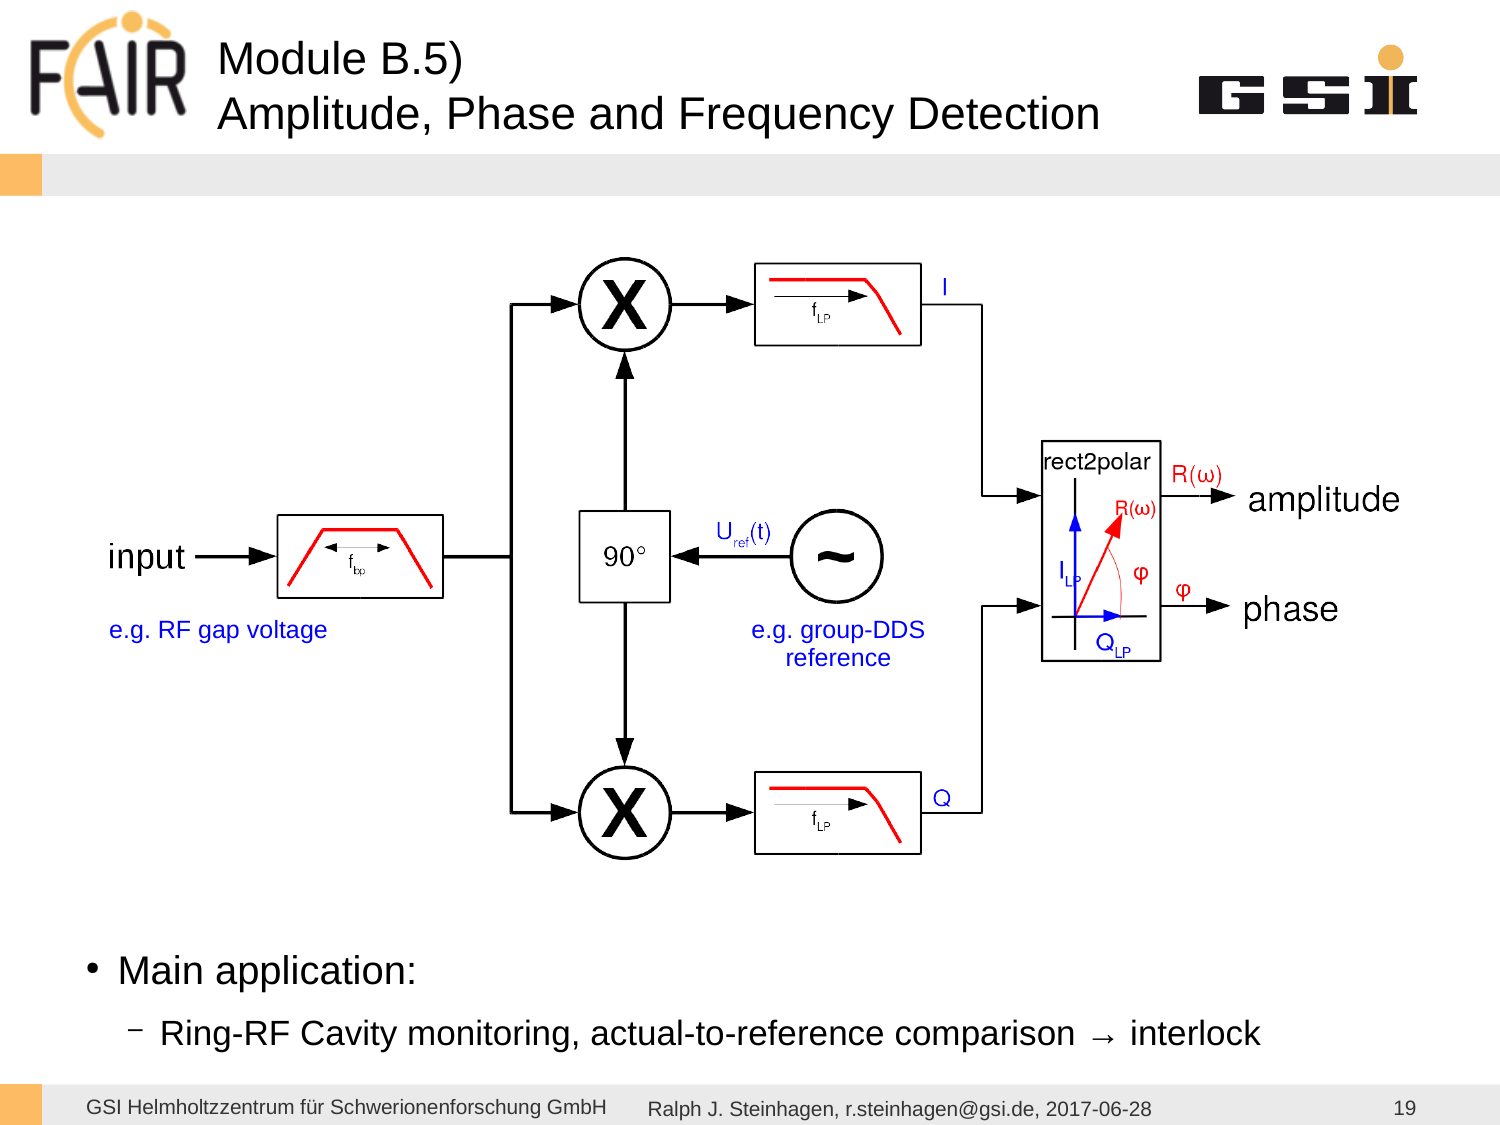

# Module B.5) Amplitude, Phase and Frequency Detection
e.g. RF gap voltage
e.g. group-DDS
reference
Main application:
Ring-RF Cavity monitoring, actual-to-reference comparison → interlock